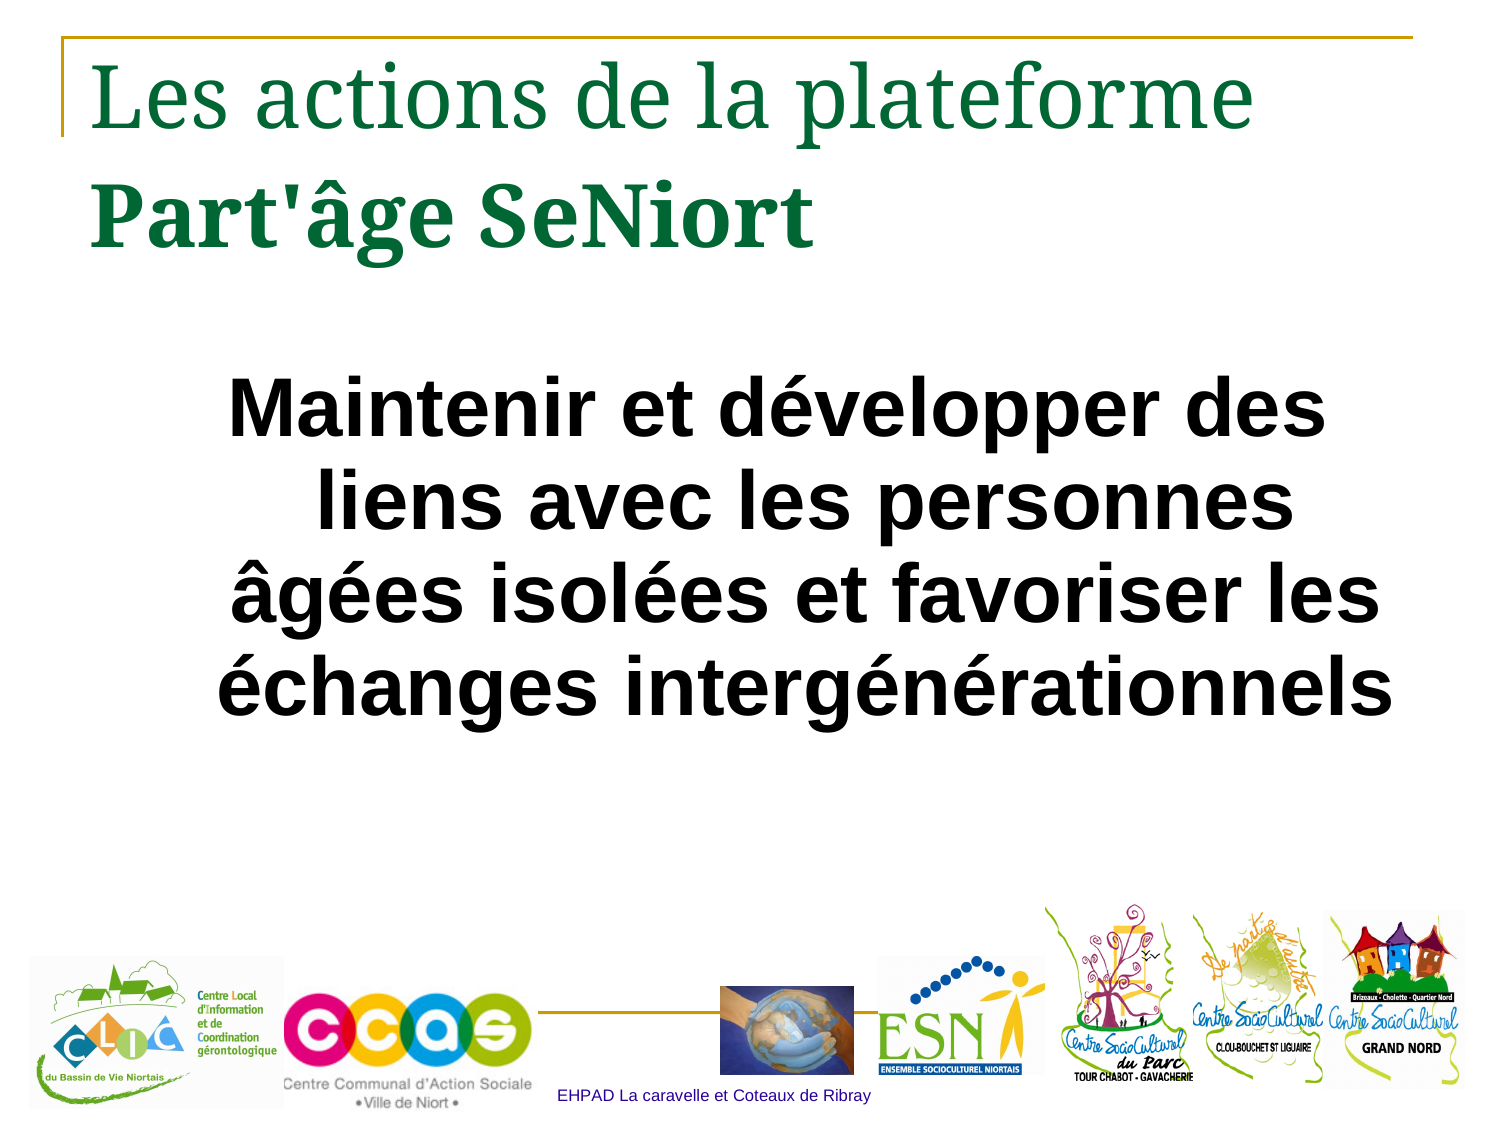

# Les actions de la plateforme Part'âge SeNiort
Maintenir et développer des liens avec les personnes âgées isolées et favoriser les échanges intergénérationnels
EHPAD La caravelle et Coteaux de Ribray